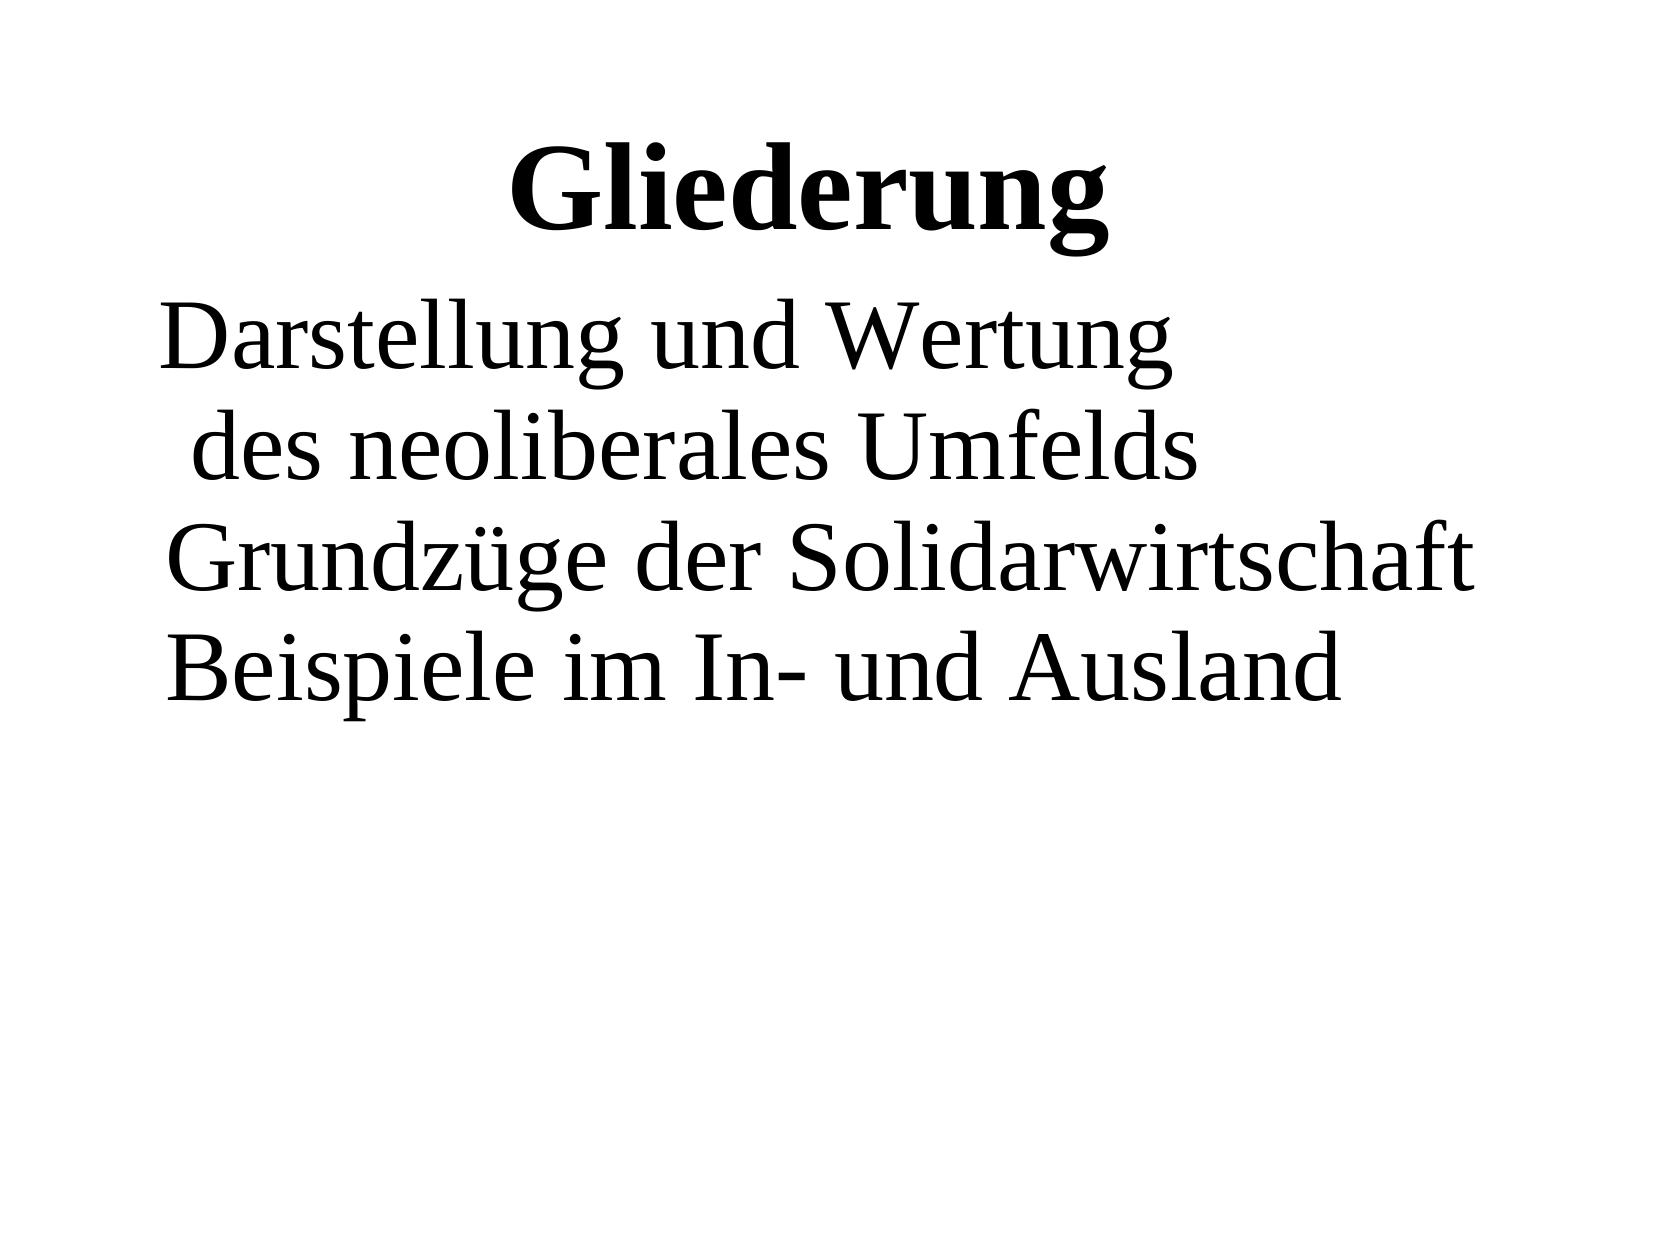

Gliederung
 Darstellung und Wertung
 des neoliberales Umfelds
 Grundzüge der Solidarwirtschaft
 Beispiele im In- und Ausland